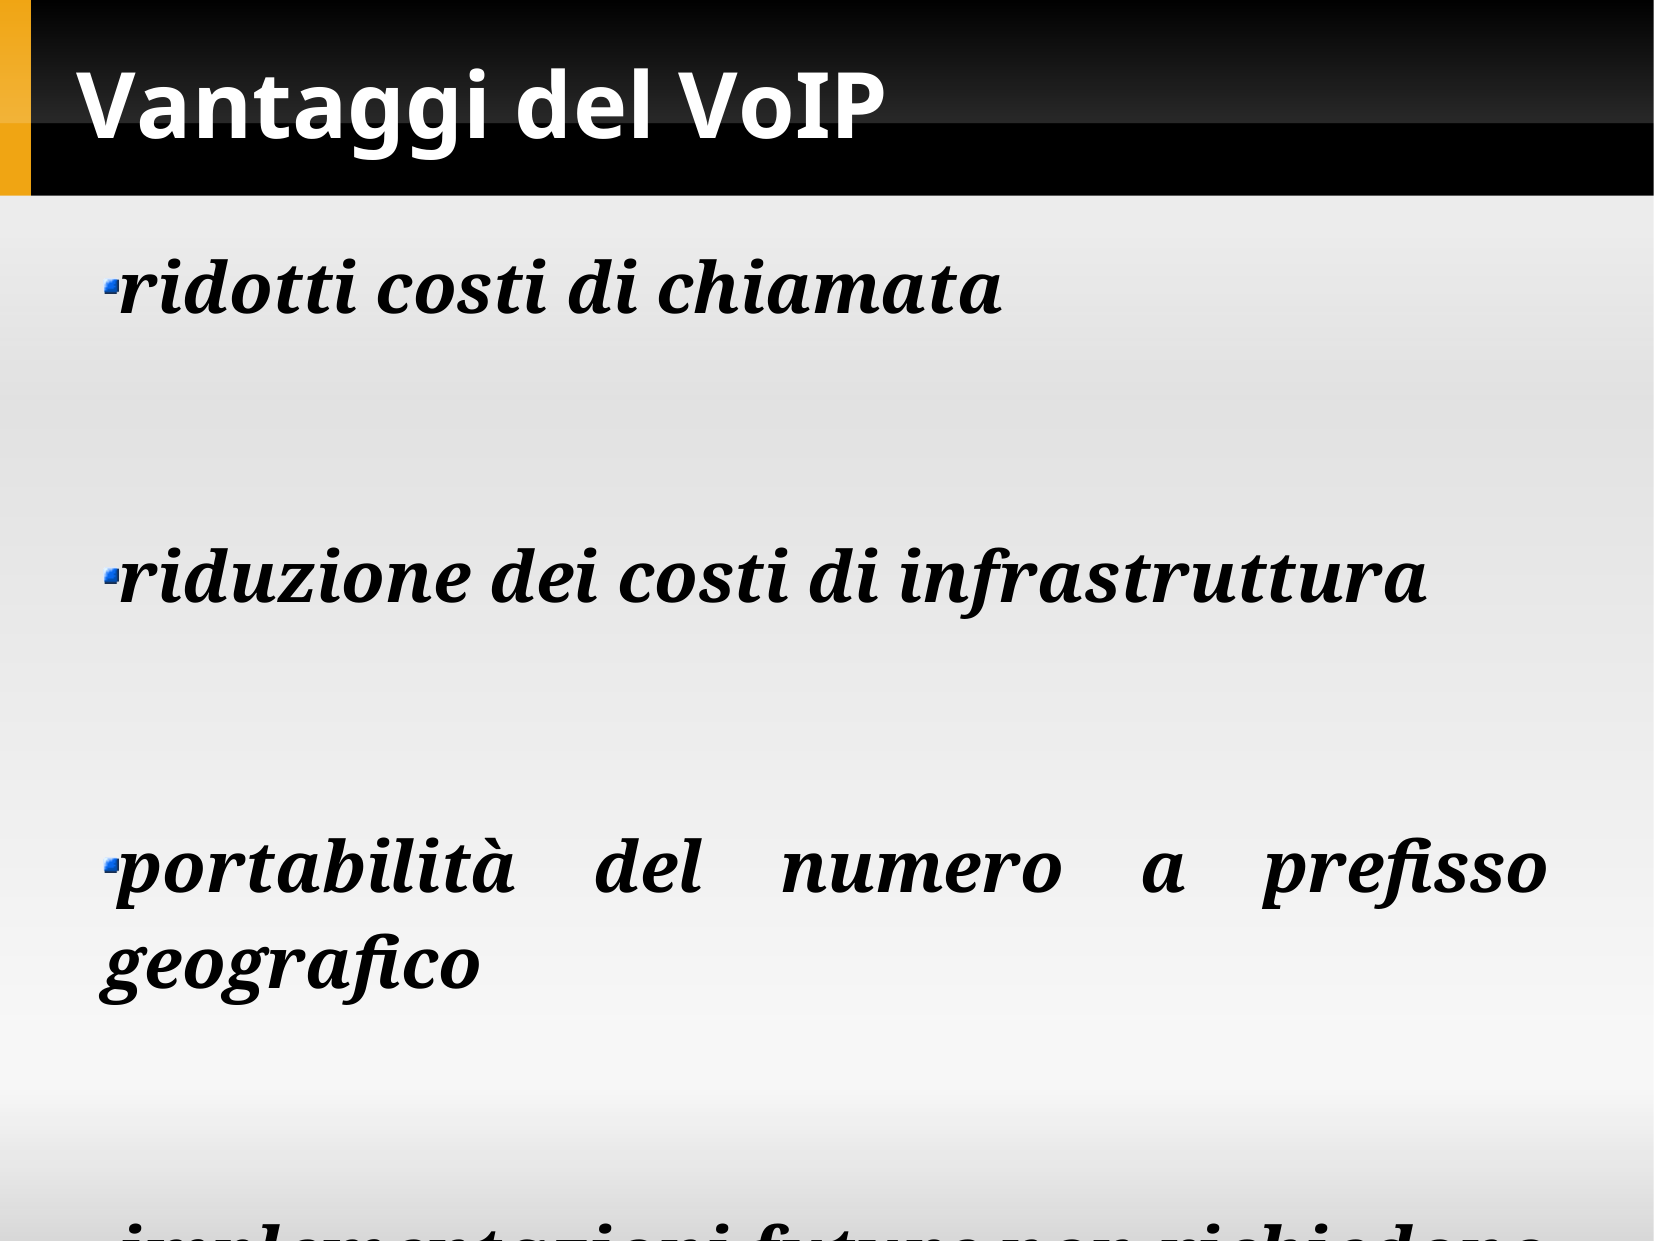

# Vantaggi del VoIP
ridotti costi di chiamata
riduzione dei costi di infrastruttura
portabilità del numero a prefisso geografico
implementazioni future non richiedono cambiamento dell'hardware